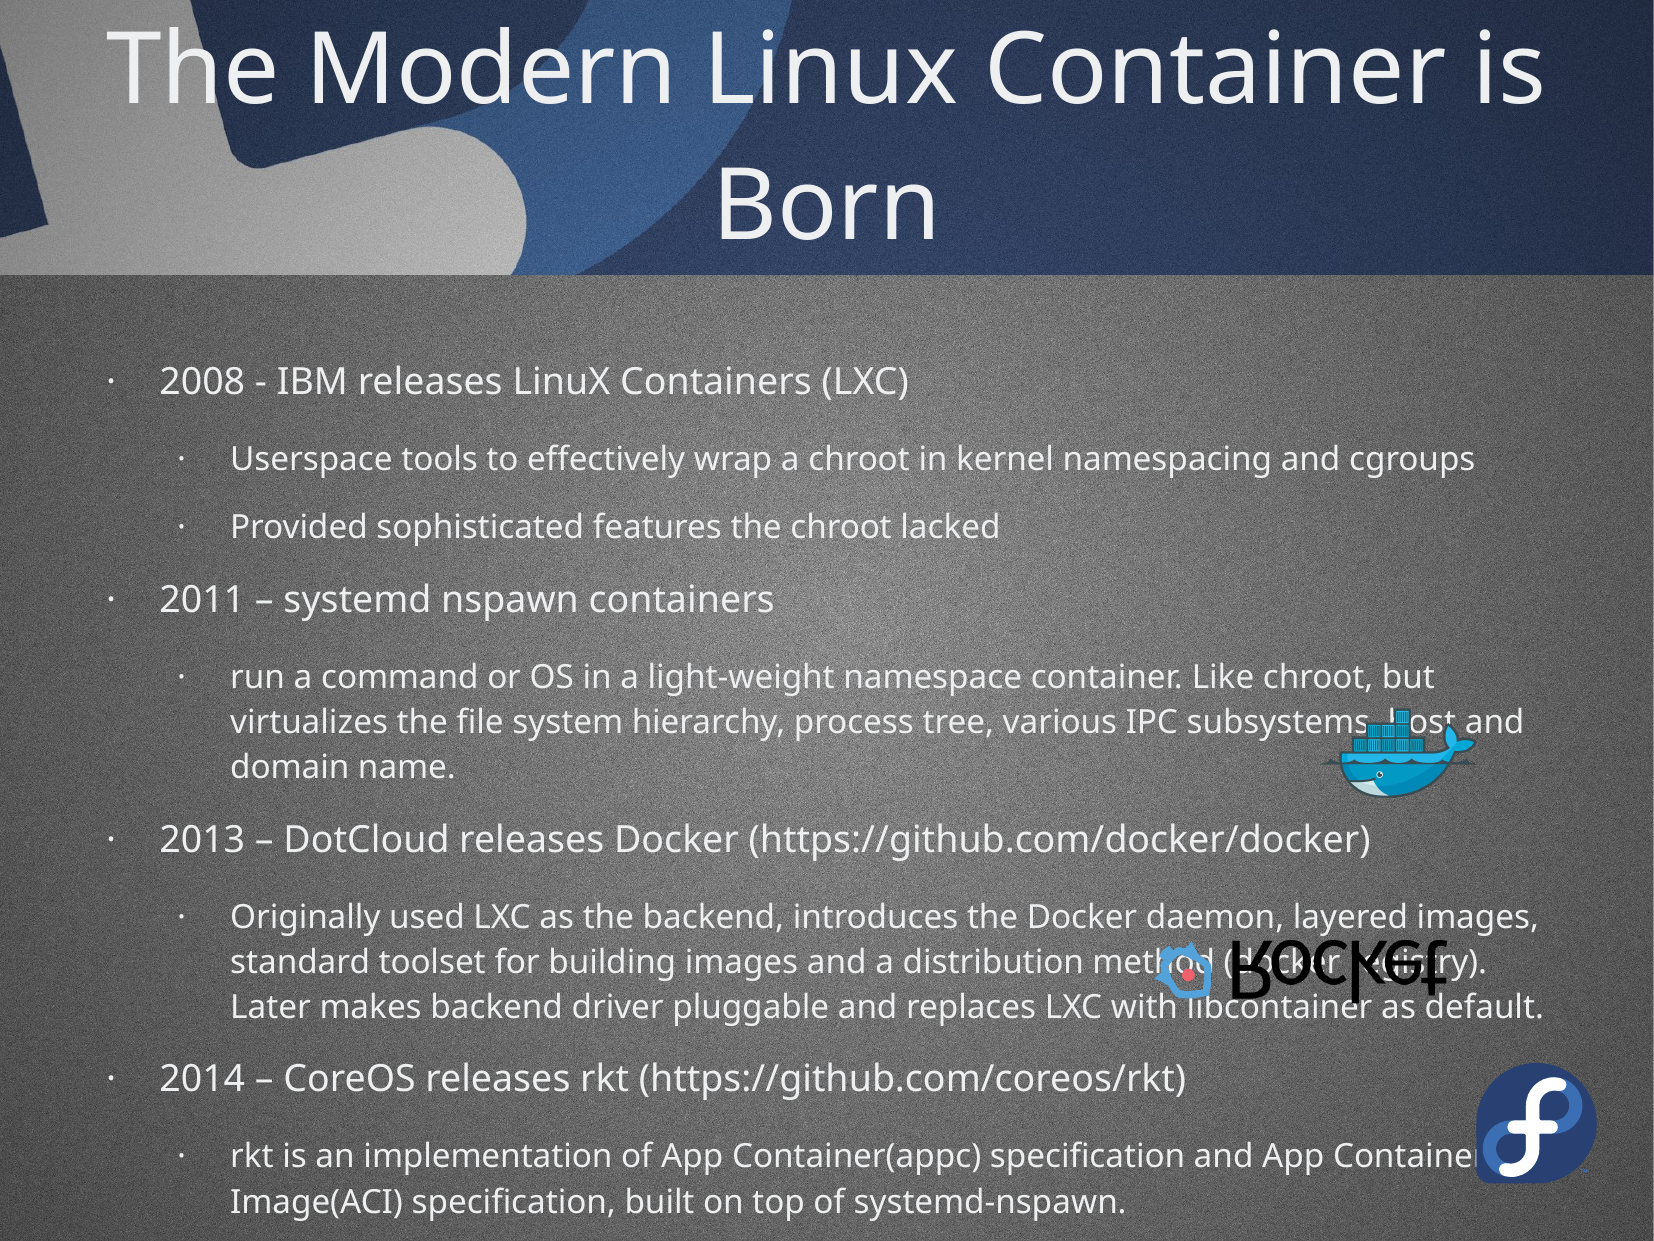

# The Modern Linux Container is Born
2008 - IBM releases LinuX Containers (LXC)
Userspace tools to effectively wrap a chroot in kernel namespacing and cgroups
Provided sophisticated features the chroot lacked
2011 – systemd nspawn containers
run a command or OS in a light-weight namespace container. Like chroot, but virtualizes the file system hierarchy, process tree, various IPC subsystems, host and domain name.
2013 – DotCloud releases Docker (https://github.com/docker/docker)
Originally used LXC as the backend, introduces the Docker daemon, layered images, standard toolset for building images and a distribution method (docker registry). Later makes backend driver pluggable and replaces LXC with libcontainer as default.
2014 – CoreOS releases rkt (https://github.com/coreos/rkt)
rkt is an implementation of App Container(appc) specification and App Container Image(ACI) specification, built on top of systemd-nspawn.
ACI and appc aimed to be a cross-container specification to be a common ground between container implementations.